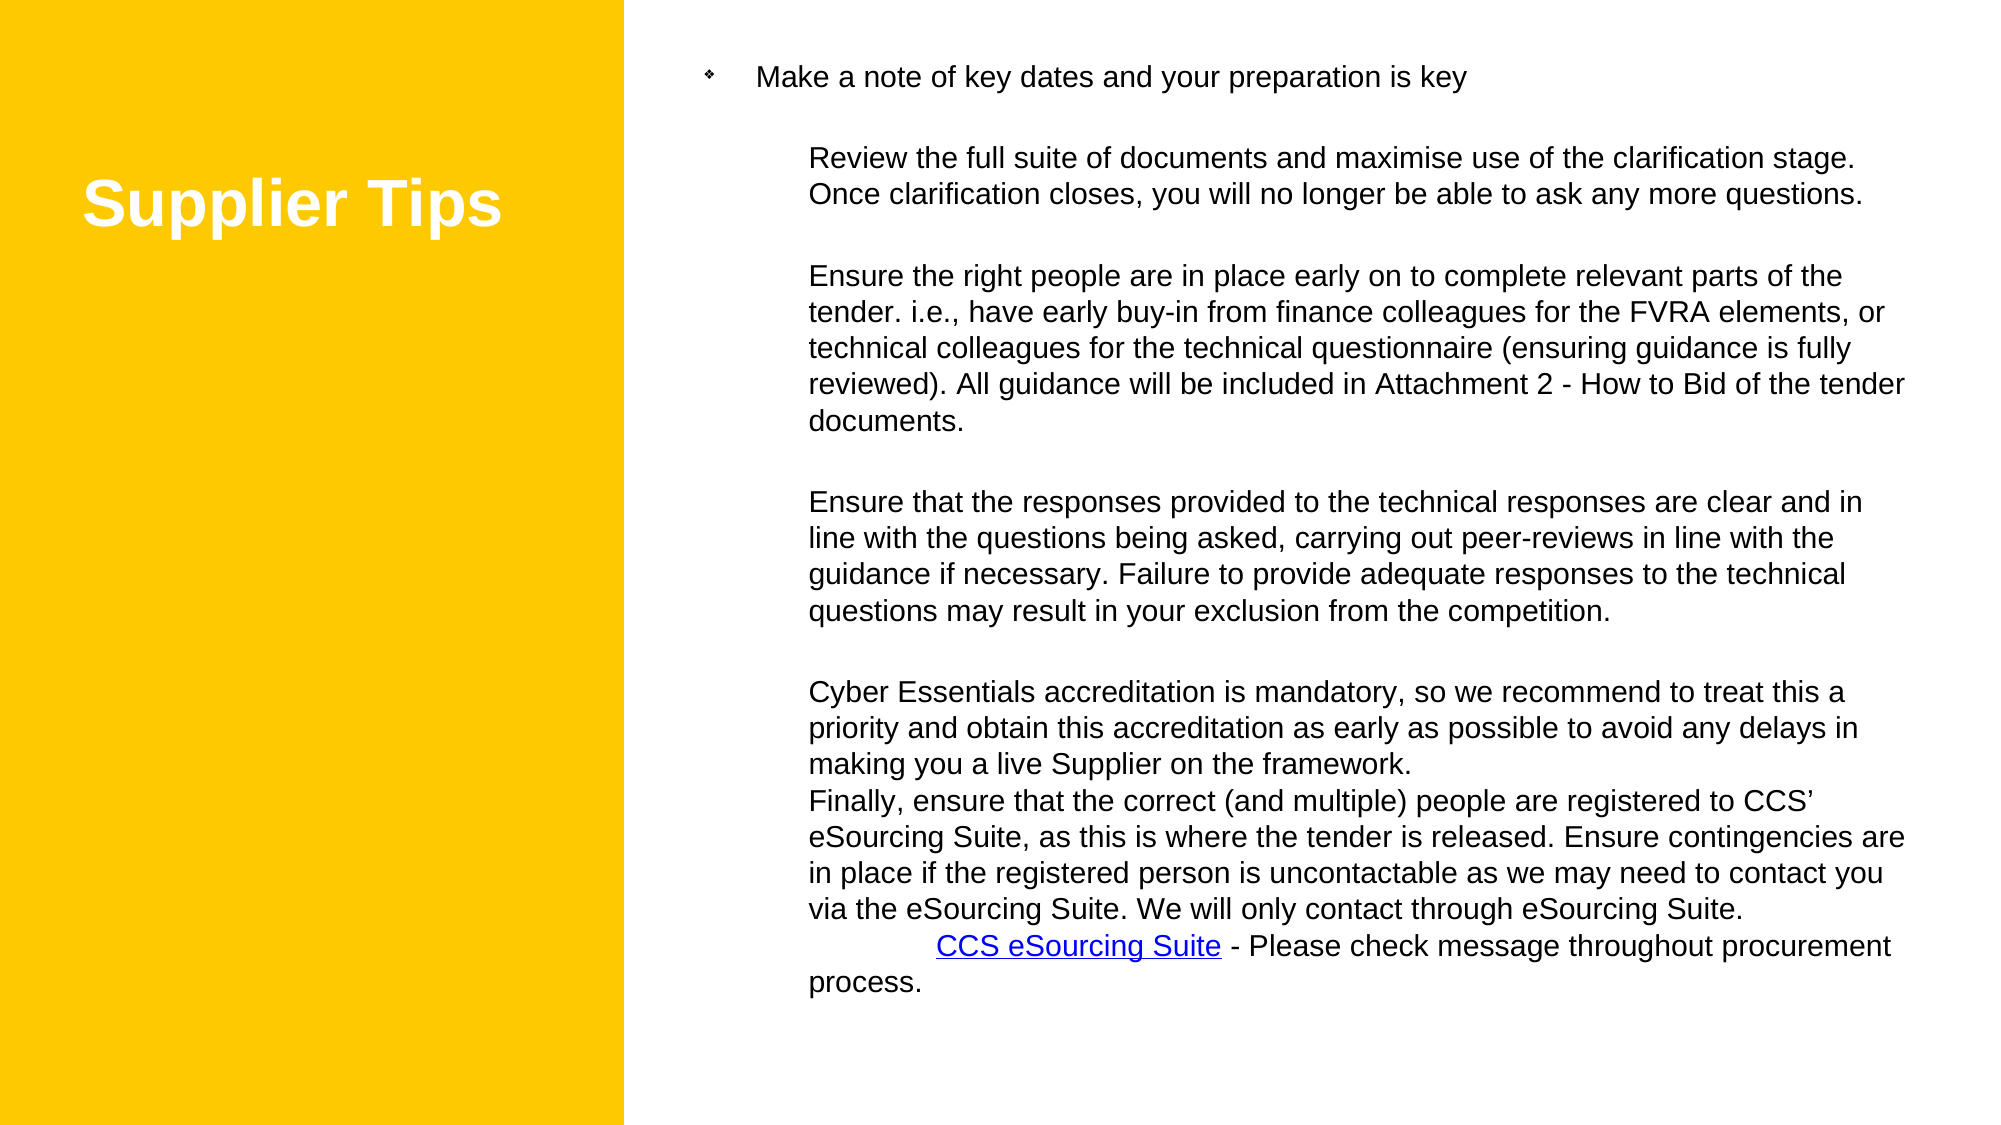

Make a note of key dates and your preparation is key
Review the full suite of documents and maximise use of the clarification stage. Once clarification closes, you will no longer be able to ask any more questions.
Ensure the right people are in place early on to complete relevant parts of the tender. i.e., have early buy-in from finance colleagues for the FVRA elements, or technical colleagues for the technical questionnaire (ensuring guidance is fully reviewed). All guidance will be included in Attachment 2 - How to Bid of the tender documents.
Ensure that the responses provided to the technical responses are clear and in line with the questions being asked, carrying out peer-reviews in line with the guidance if necessary. Failure to provide adequate responses to the technical questions may result in your exclusion from the competition.
Cyber Essentials accreditation is mandatory, so we recommend to treat this a priority and obtain this accreditation as early as possible to avoid any delays in making you a live Supplier on the framework.
Finally, ensure that the correct (and multiple) people are registered to CCS’ eSourcing Suite, as this is where the tender is released. Ensure contingencies are in place if the registered person is uncontactable as we may need to contact you via the eSourcing Suite. We will only contact through eSourcing Suite.
 CCS eSourcing Suite - Please check message throughout procurement process.
Supplier Tips